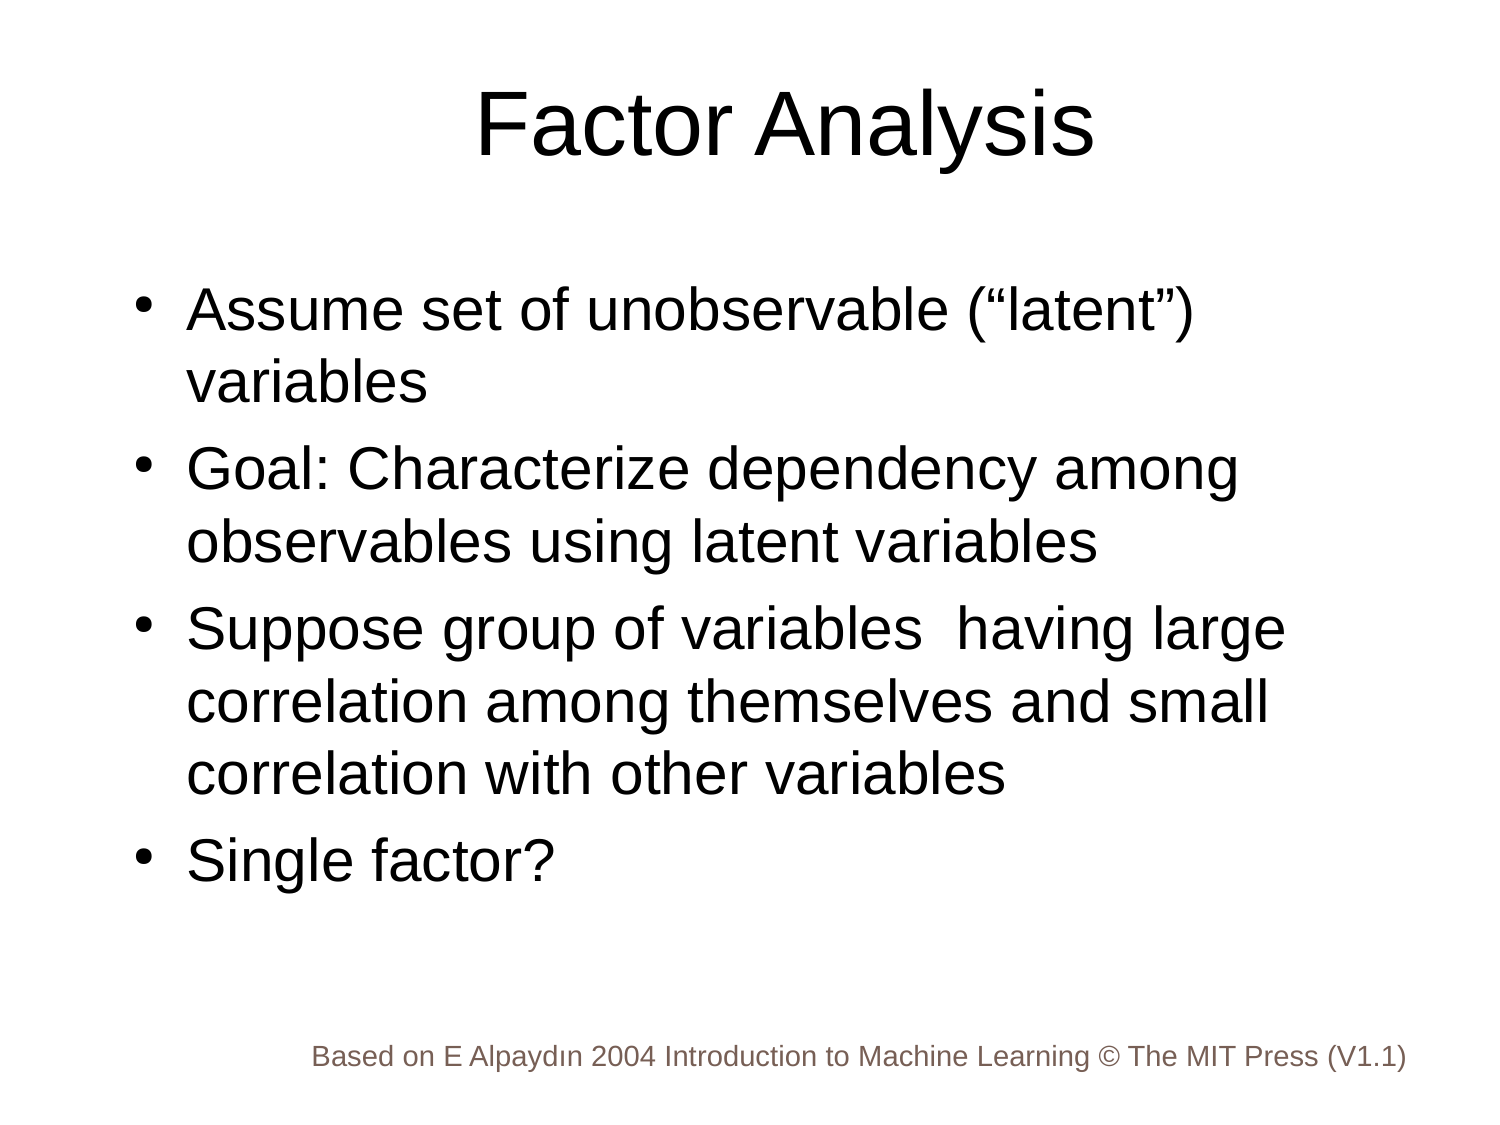

# Factor Analysis
Assume set of unobservable (“latent”) variables
Goal: Characterize dependency among observables using latent variables
Suppose group of variables having large correlation among themselves and small correlation with other variables
Single factor?
Based on E Alpaydın 2004 Introduction to Machine Learning © The MIT Press (V1.1)